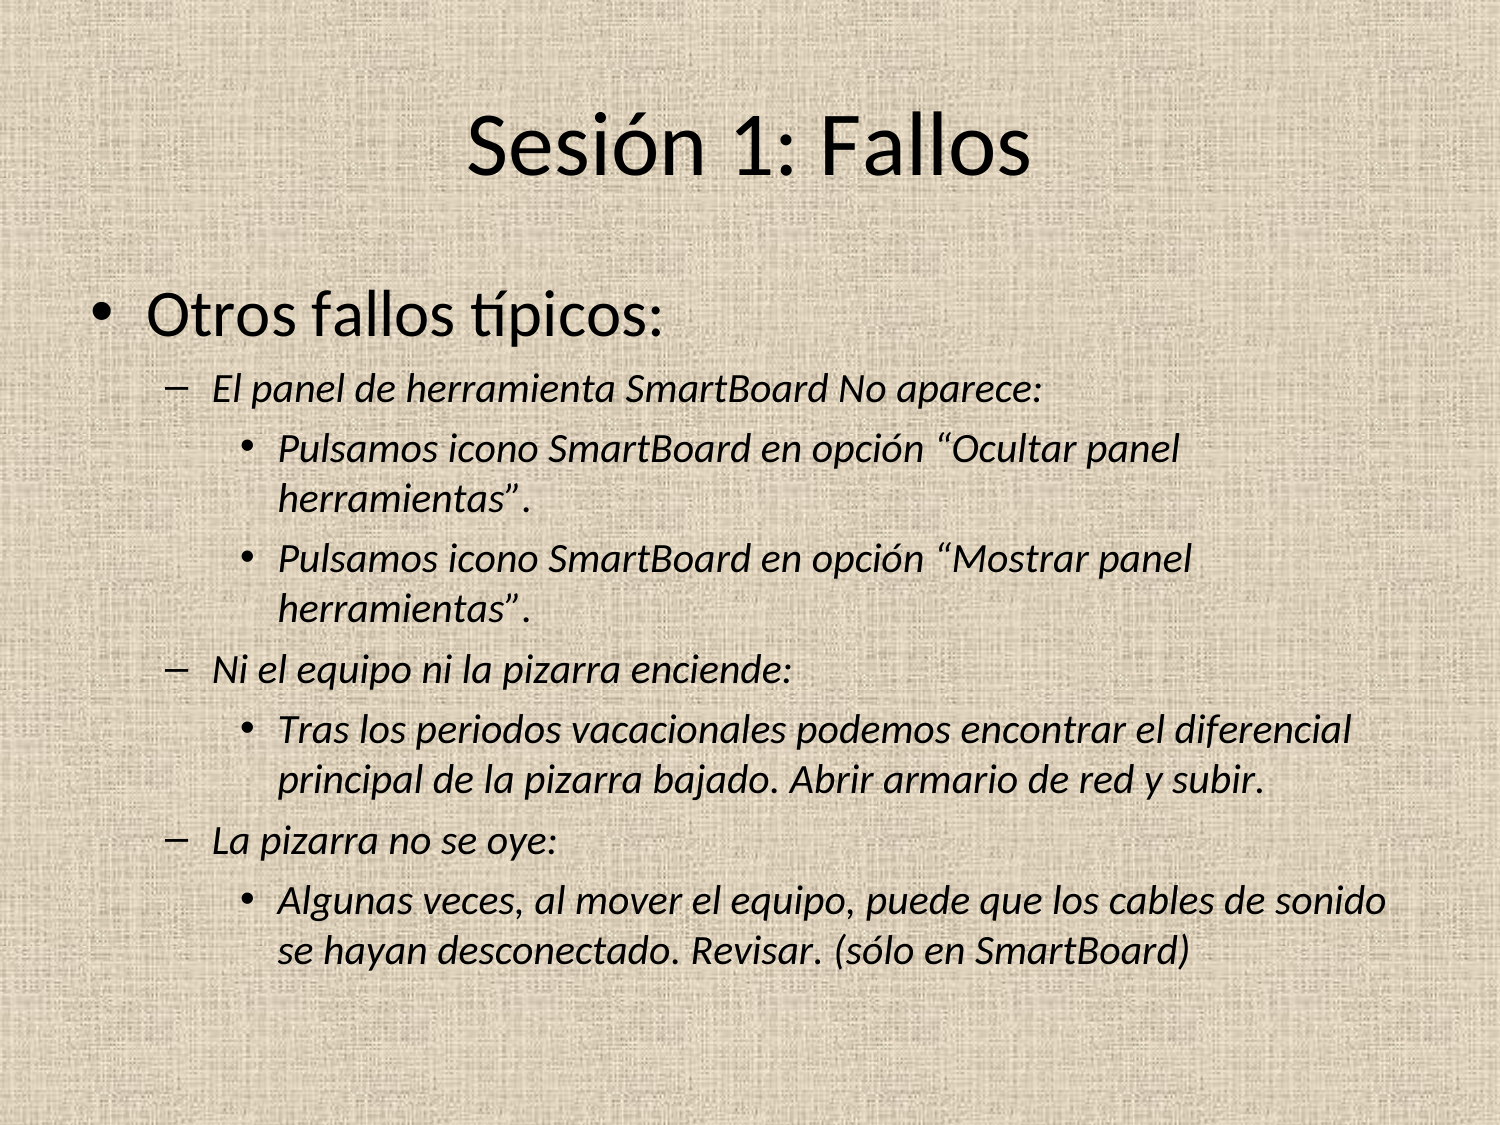

# Sesión 1: Fallos
Otros fallos típicos:
El panel de herramienta SmartBoard No aparece:
Pulsamos icono SmartBoard en opción “Ocultar panel herramientas”.
Pulsamos icono SmartBoard en opción “Mostrar panel herramientas”.
Ni el equipo ni la pizarra enciende:
Tras los periodos vacacionales podemos encontrar el diferencial principal de la pizarra bajado. Abrir armario de red y subir.
La pizarra no se oye:
Algunas veces, al mover el equipo, puede que los cables de sonido se hayan desconectado. Revisar. (sólo en SmartBoard)